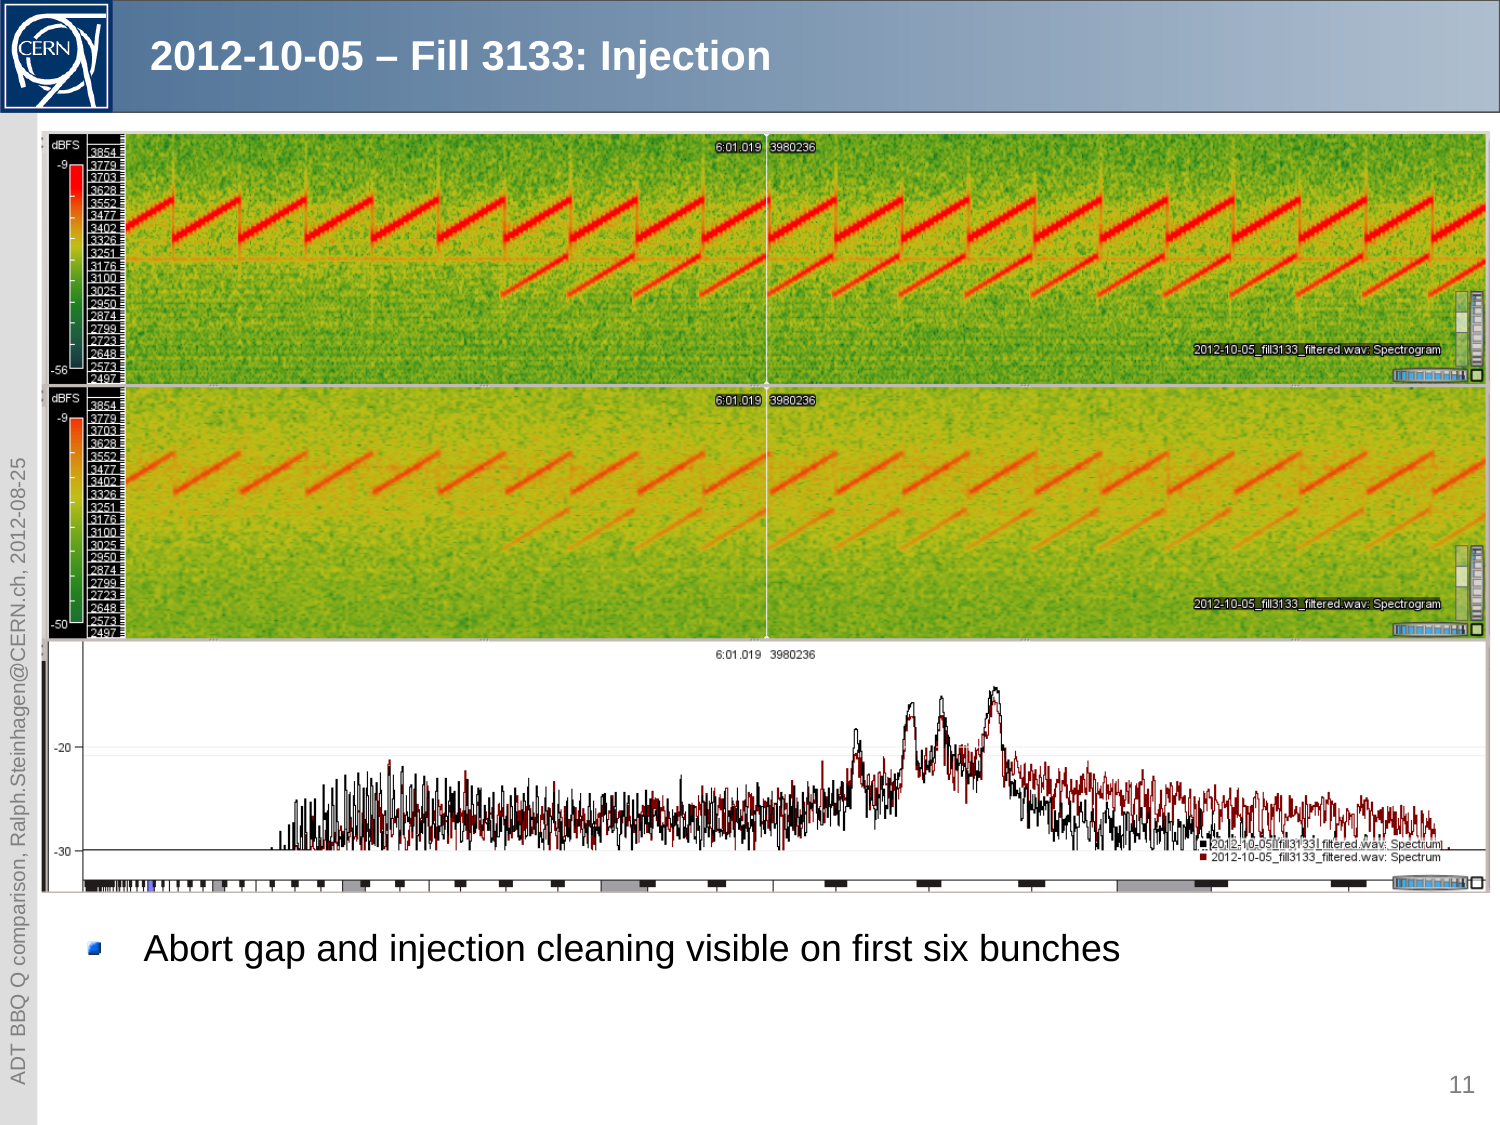

# 2012-10-05 – Fill 3133: Injection
Abort gap and injection cleaning visible on first six bunches